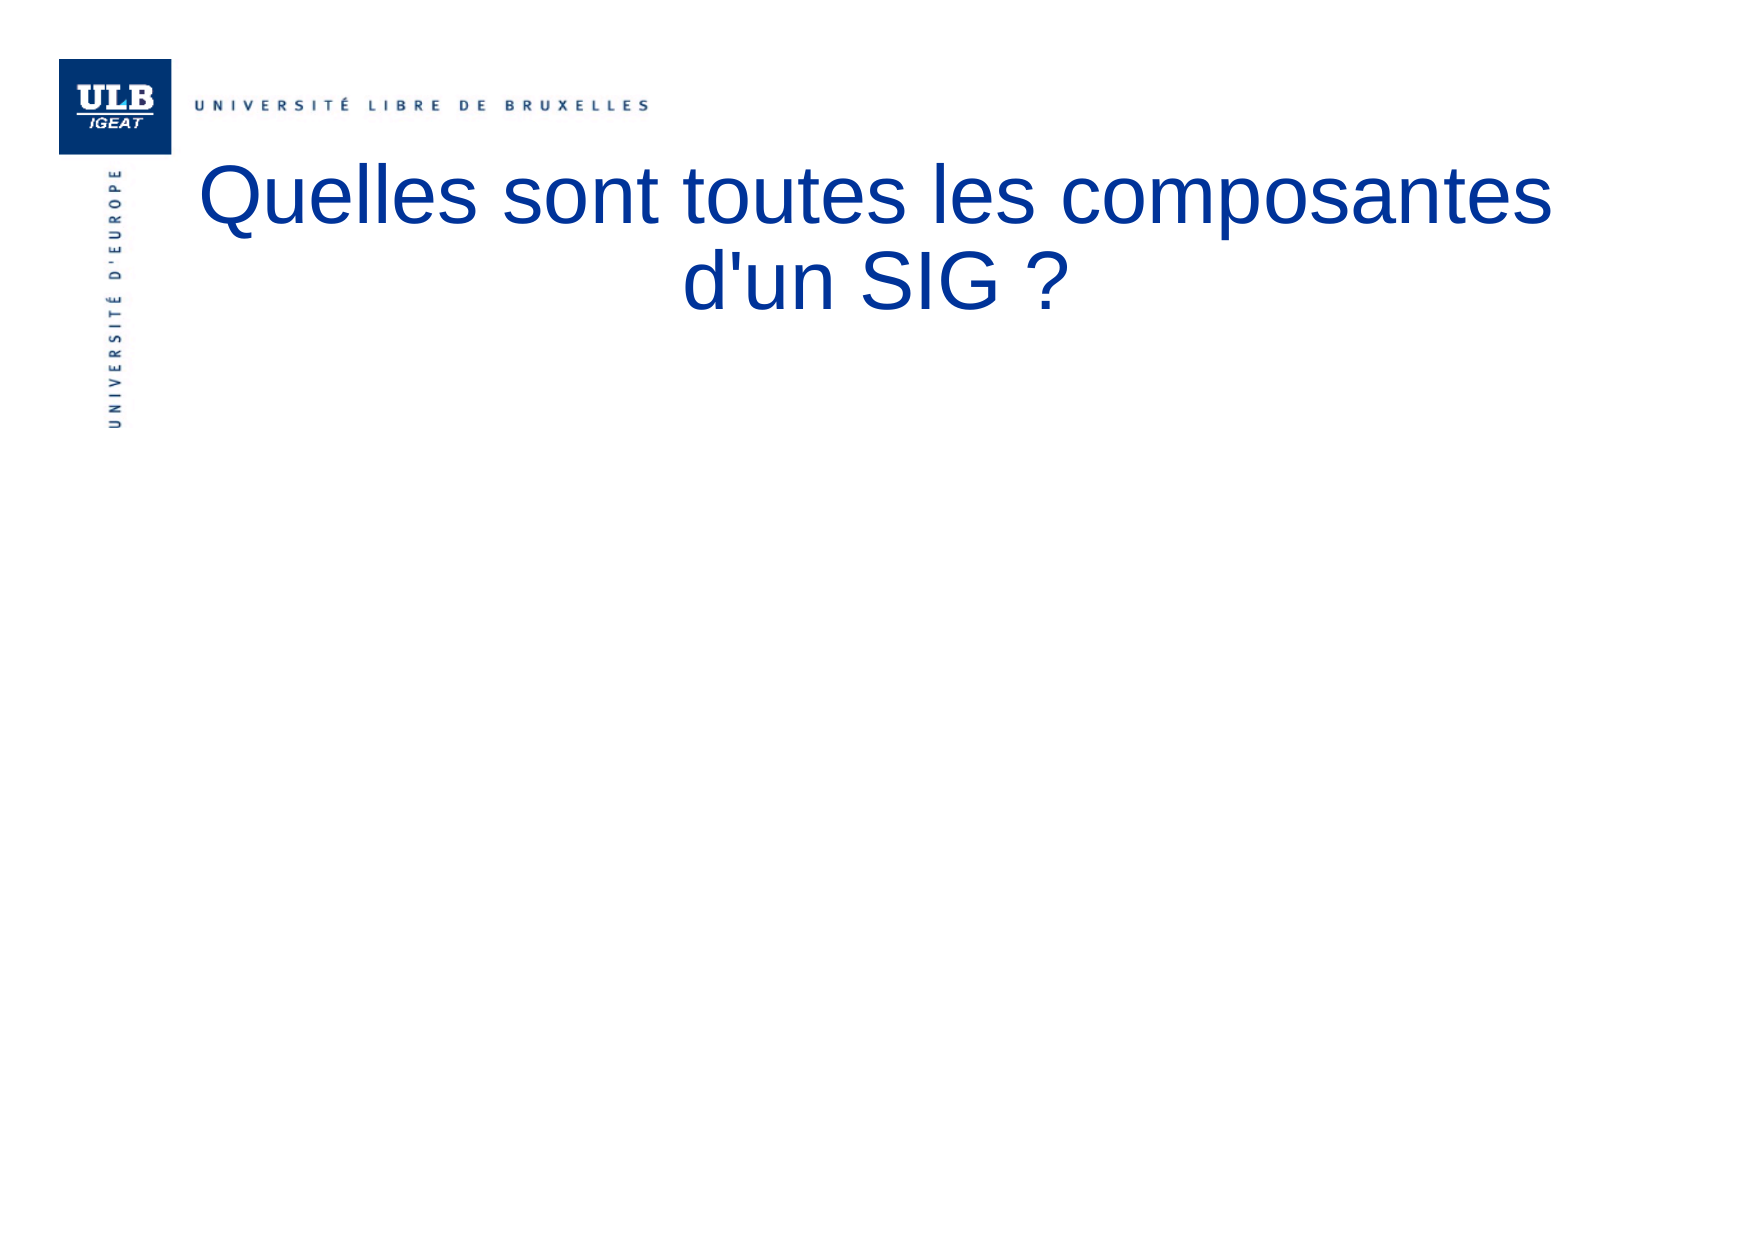

# Quelles sont toutes les composantes d'un SIG ?